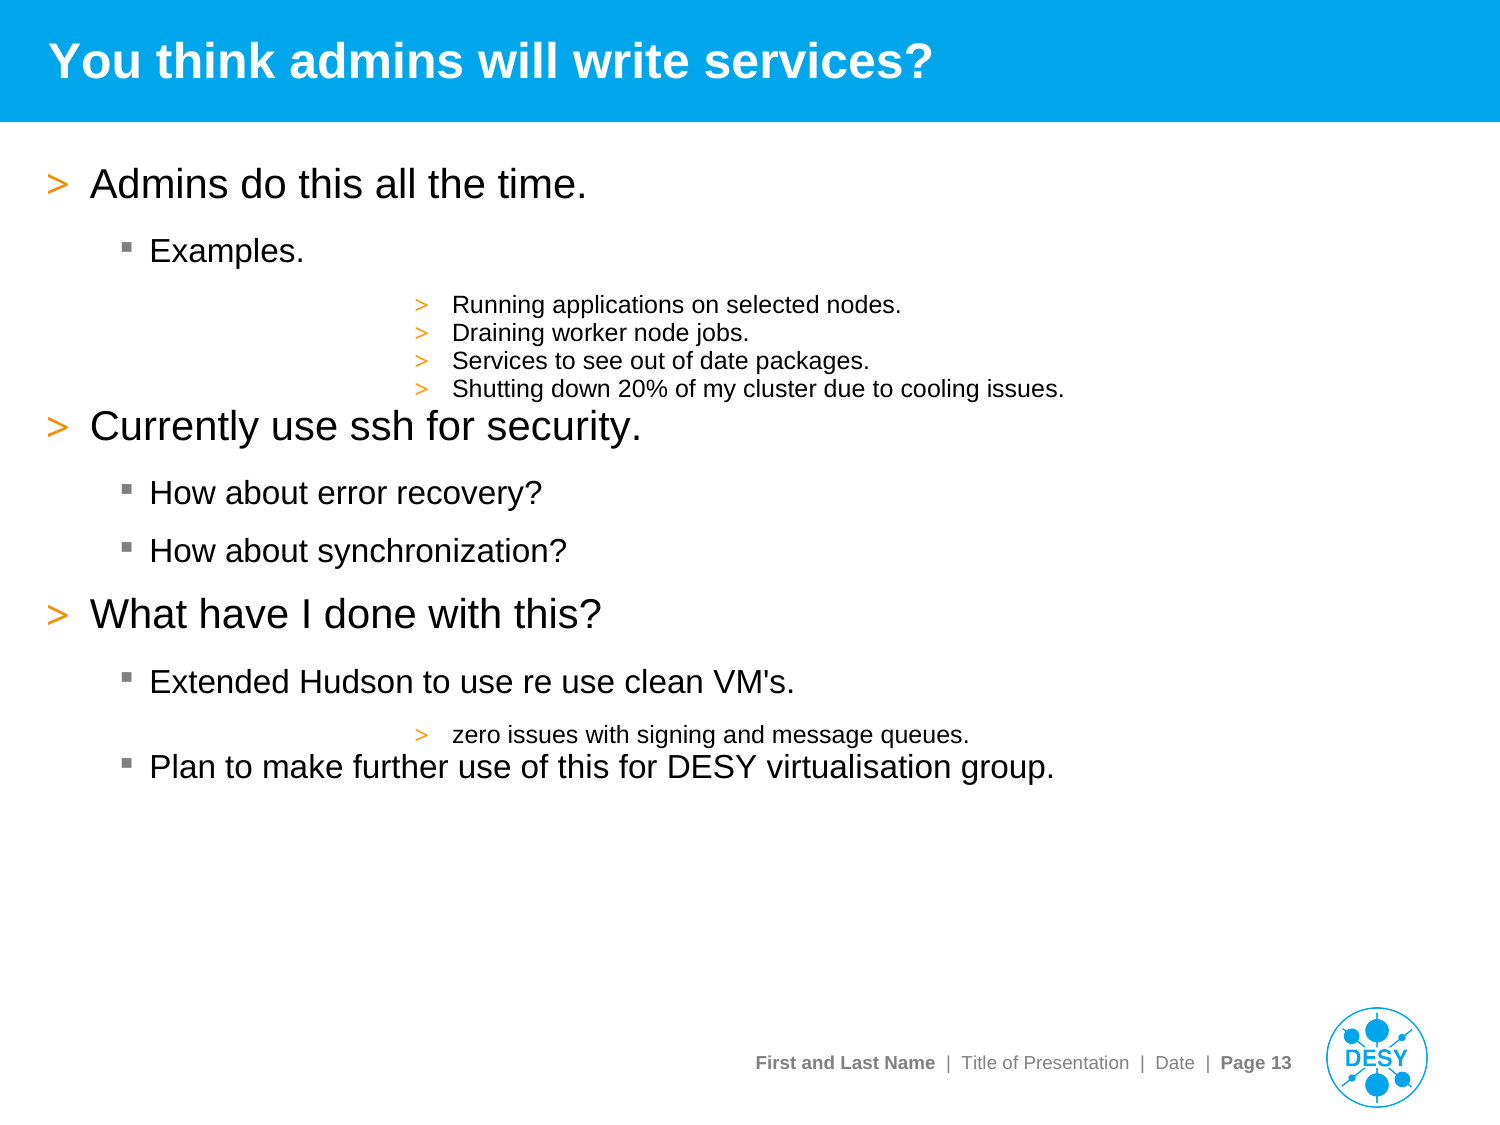

# You think admins will write services?
Admins do this all the time.
Examples.
Running applications on selected nodes.
Draining worker node jobs.
Services to see out of date packages.
Shutting down 20% of my cluster due to cooling issues.
Currently use ssh for security.
How about error recovery?
How about synchronization?
What have I done with this?
Extended Hudson to use re use clean VM's.
zero issues with signing and message queues.
Plan to make further use of this for DESY virtualisation group.